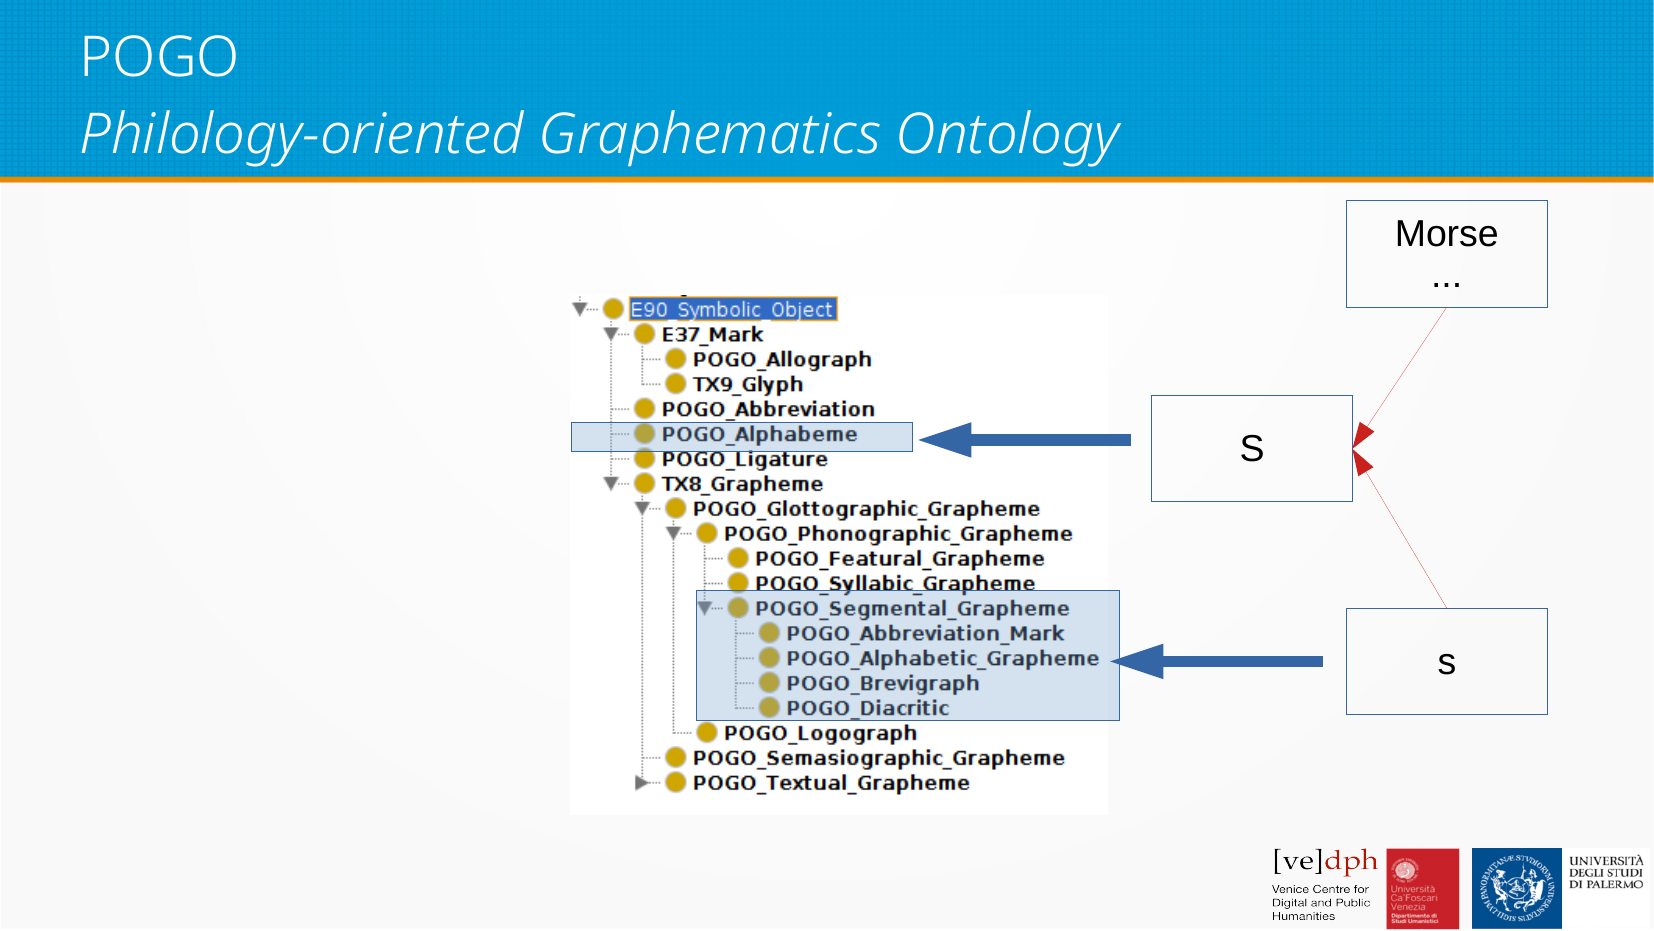

# POGO Philology-oriented Graphematics Ontology
Morse
...
S
s